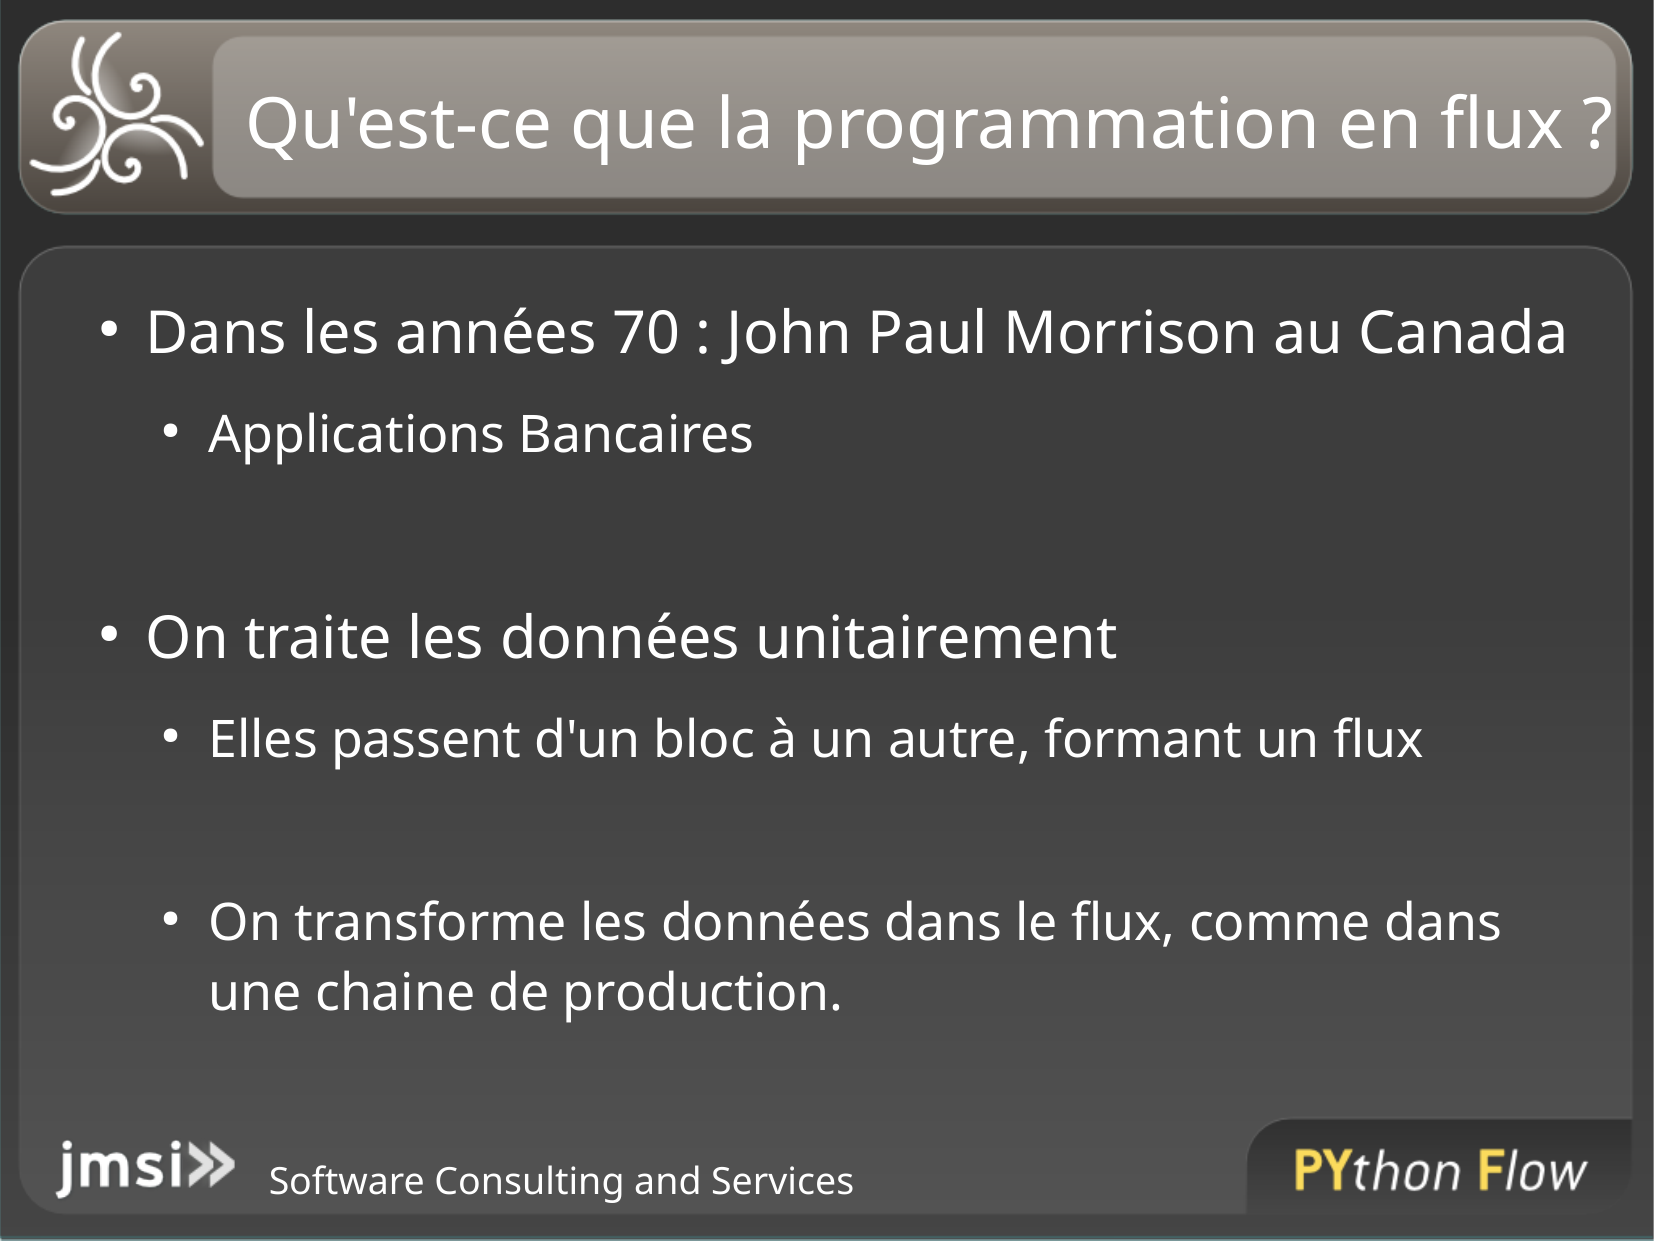

# Qu'est-ce que la programmation en flux ?
Dans les années 70 : John Paul Morrison au Canada
Applications Bancaires
On traite les données unitairement
Elles passent d'un bloc à un autre, formant un flux
On transforme les données dans le flux, comme dans une chaine de production.